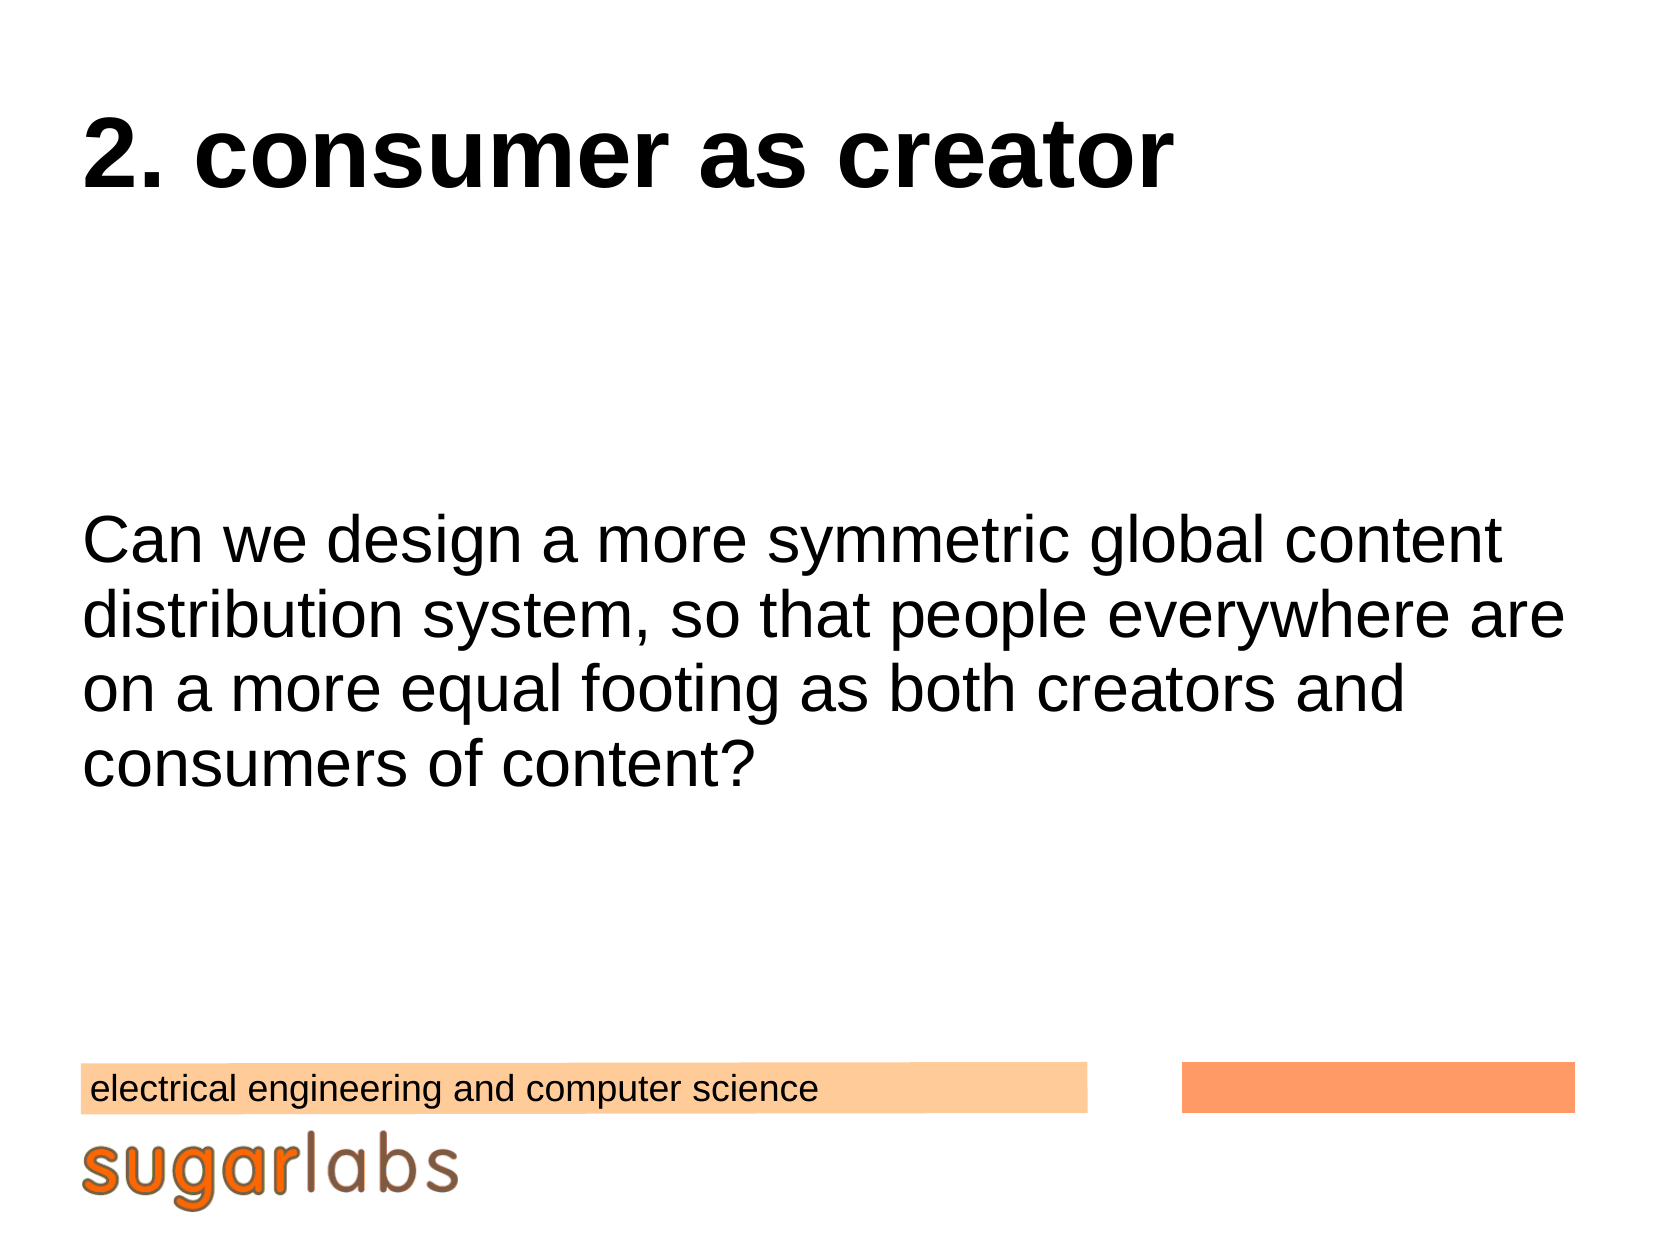

# 2. consumer as creator
Can we design a more symmetric global content distribution system, so that people everywhere are on a more equal footing as both creators and consumers of content?
electrical engineering and computer science